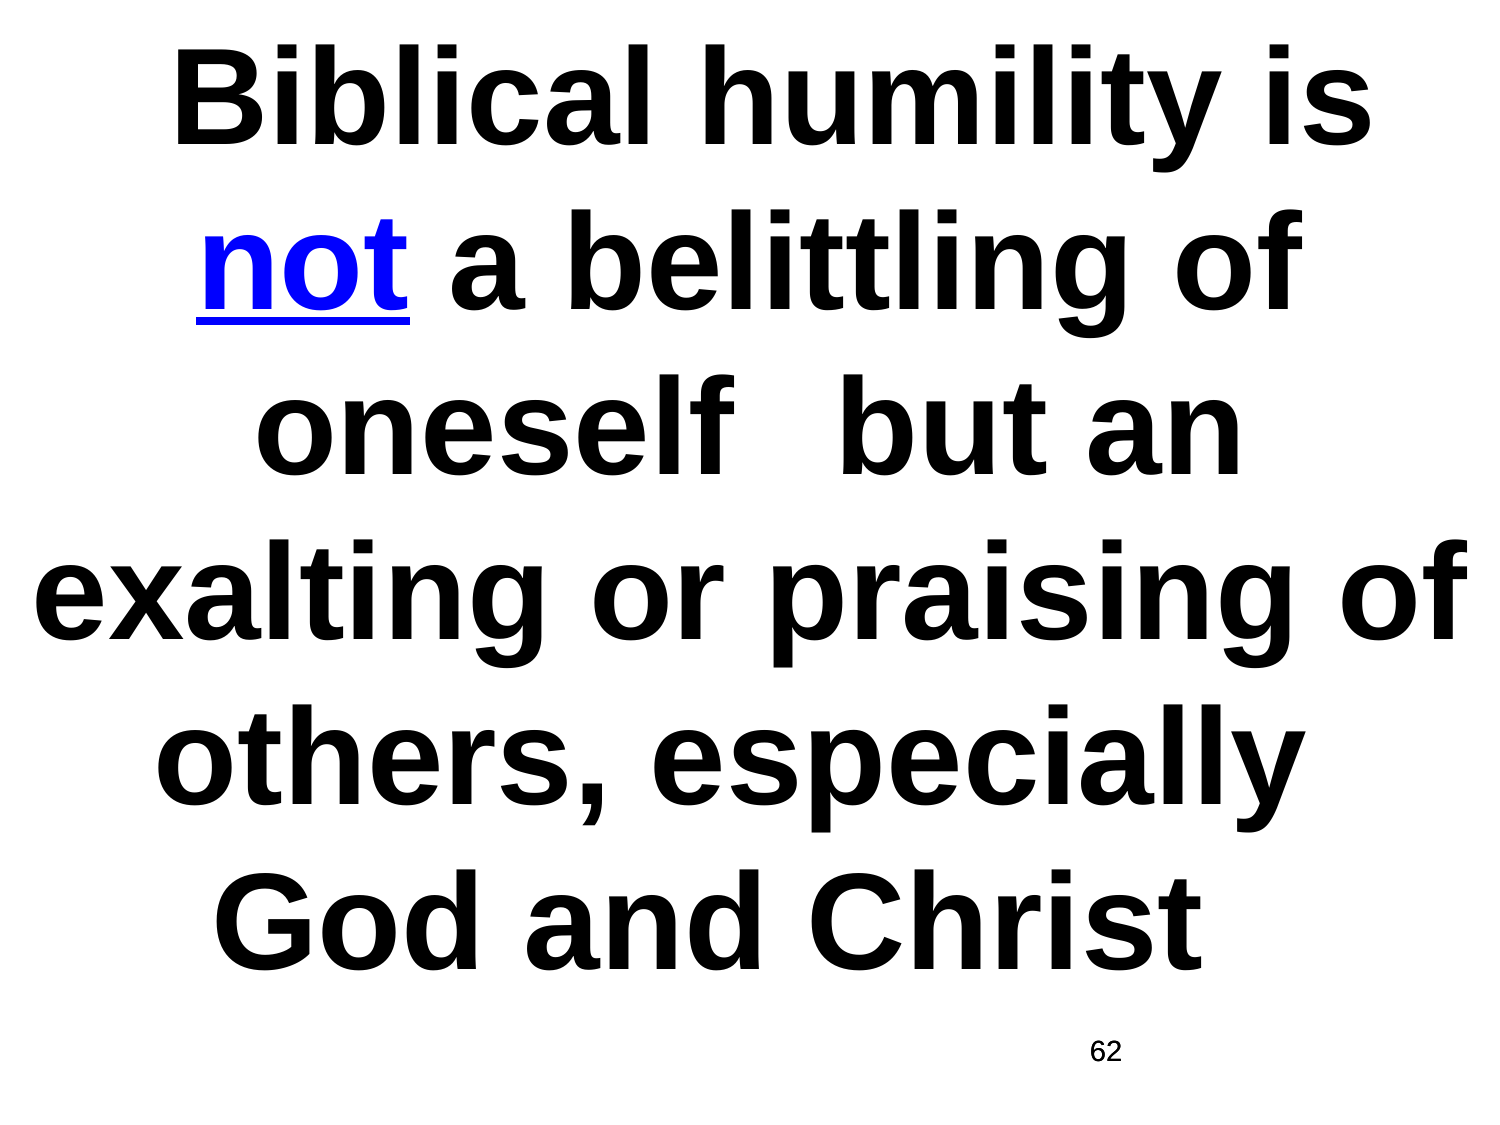

Biblical humility is not a belittling of oneself but an exalting or praising of others, especially
God and Christ
62